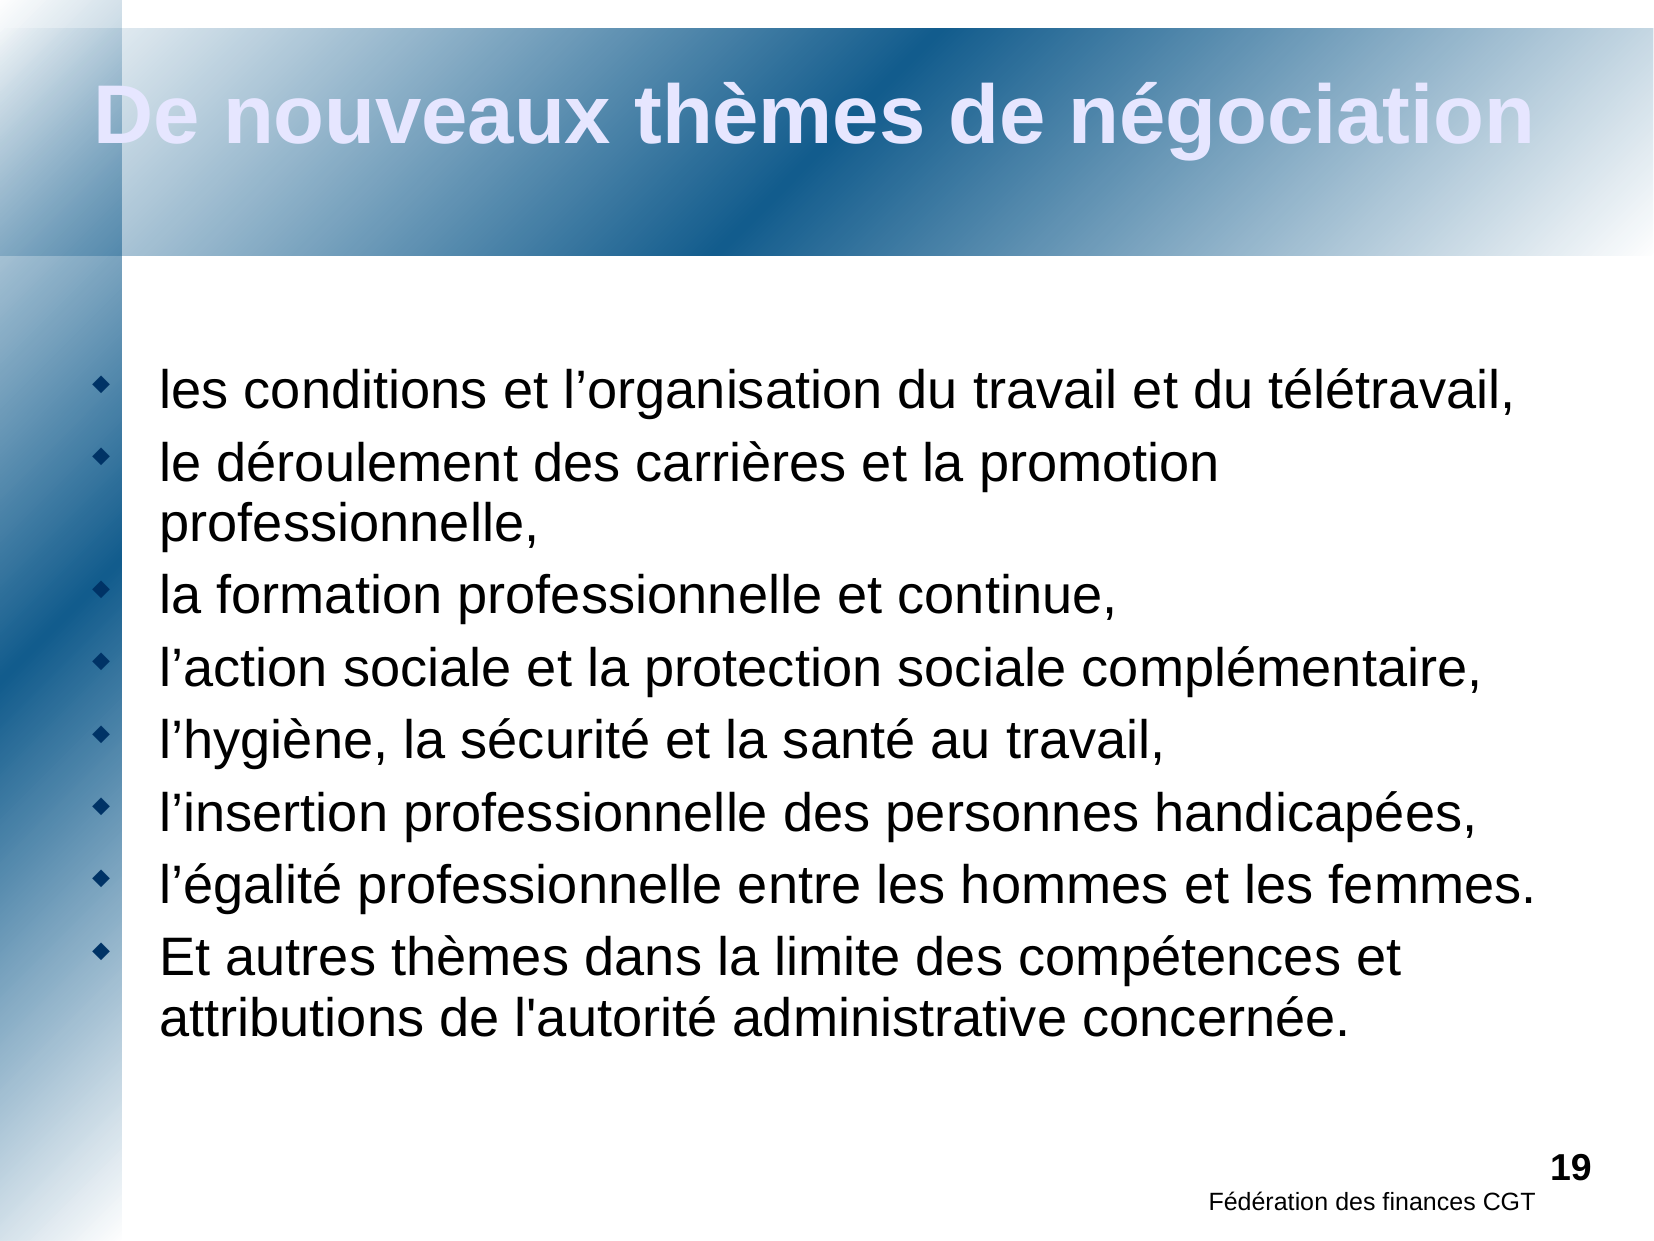

# De nouveaux thèmes de négociation
les conditions et l’organisation du travail et du télétravail,
le déroulement des carrières et la promotion 		 		professionnelle,
la formation professionnelle et continue,
l’action sociale et la protection sociale complémentaire,
l’hygiène, la sécurité et la santé au travail,
l’insertion professionnelle des personnes handicapées,
l’égalité professionnelle entre les hommes et les femmes.
Et autres thèmes dans la limite des compétences et attributions de l'autorité administrative concernée.
Fédération des finances CGT